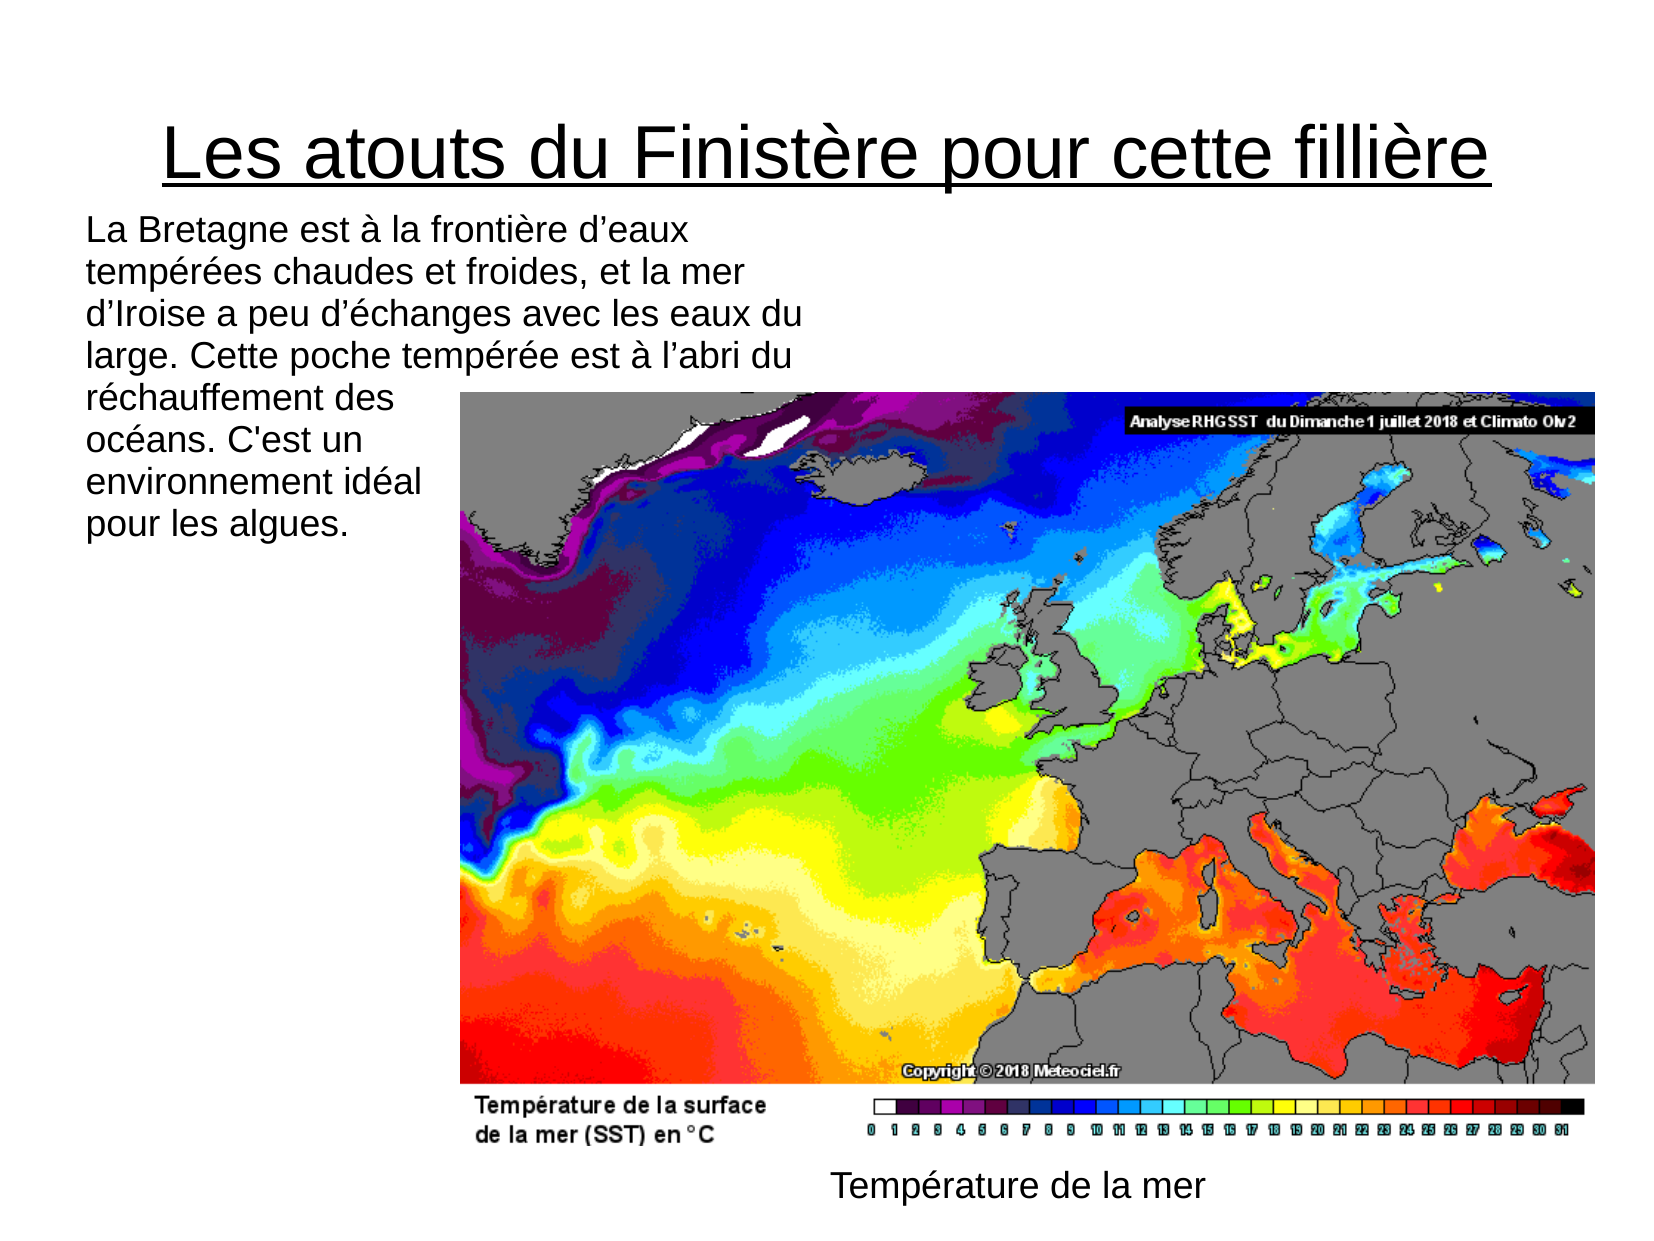

# Les atouts du Finistère pour cette fillière
La Bretagne est à la frontière d’eaux tempérées chaudes et froides, et la mer d’Iroise a peu d’échanges avec les eaux du large. Cette poche tempérée est à l’abri du réchauffement des
océans. C'est un
environnement idéal
pour les algues.
Température de la mer